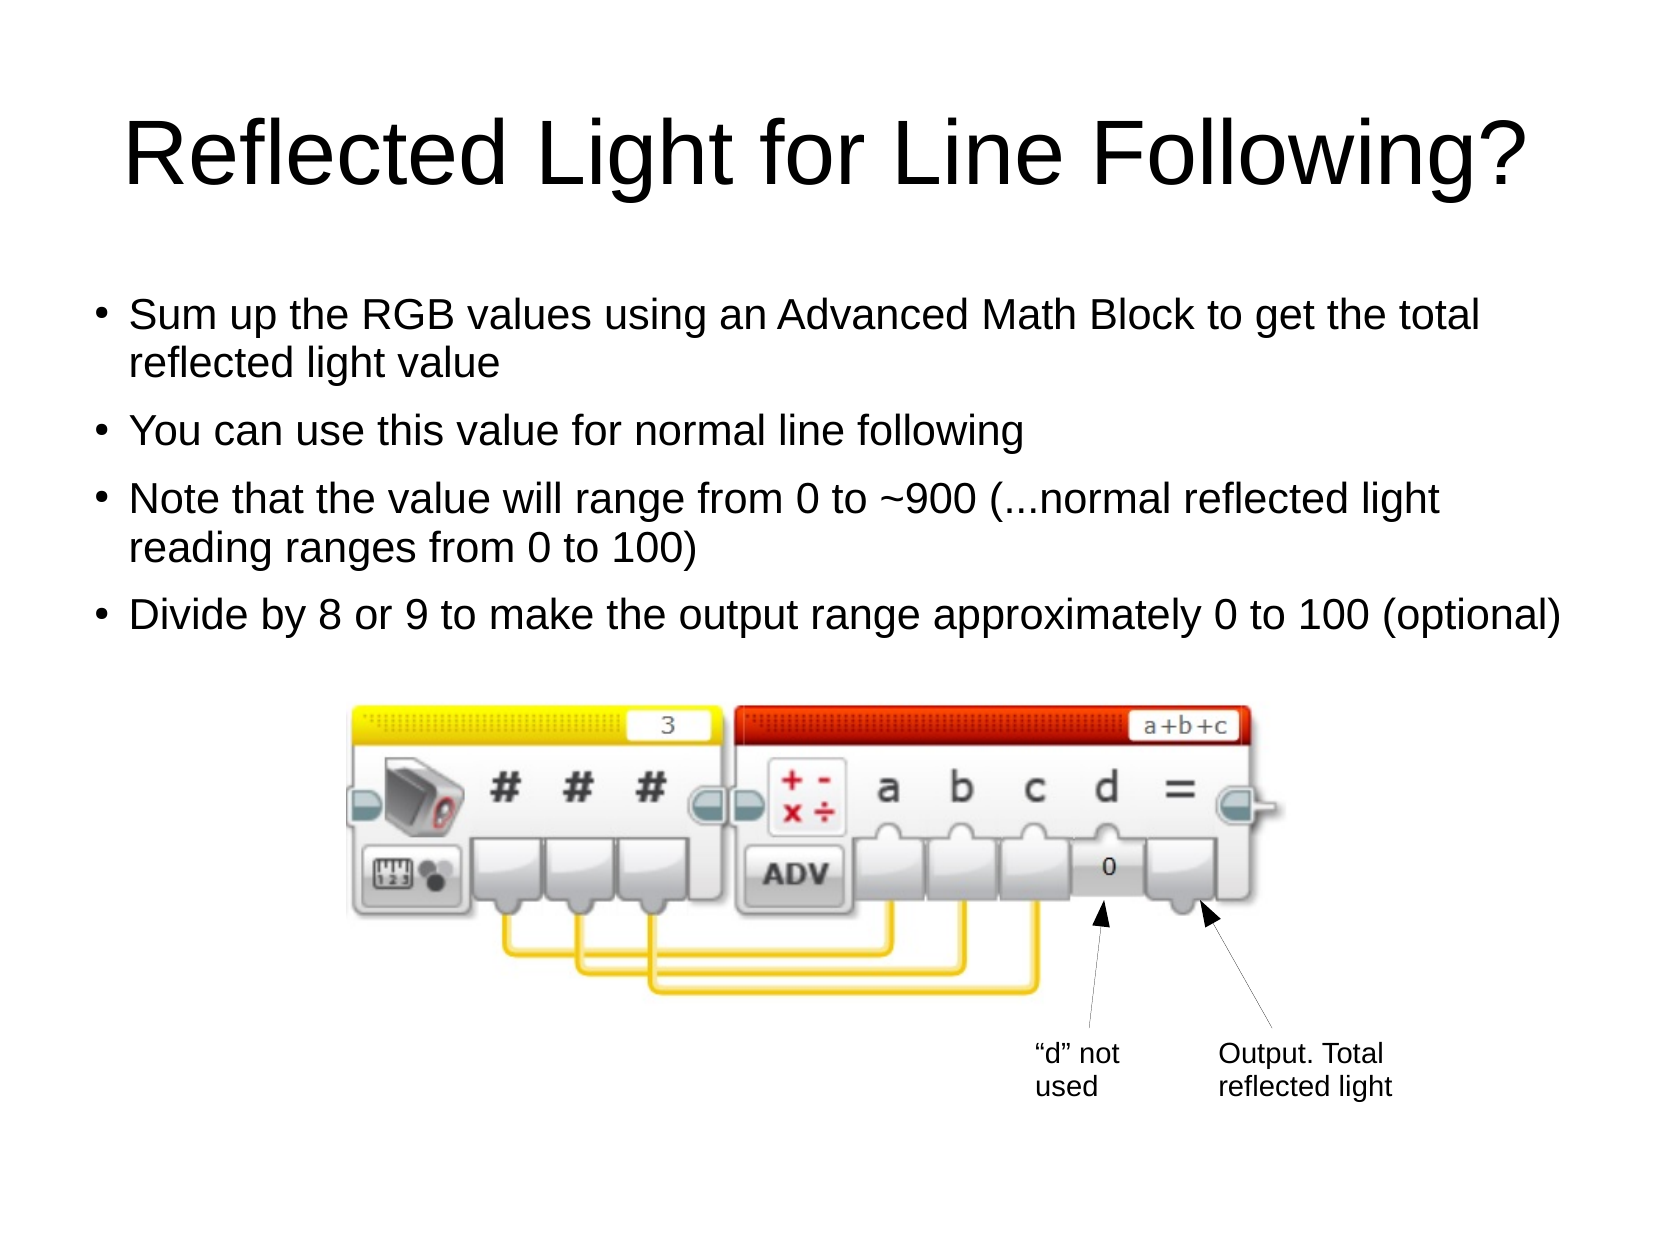

# Reflected Light for Line Following?
Sum up the RGB values using an Advanced Math Block to get the total reflected light value
You can use this value for normal line following
Note that the value will range from 0 to ~900 (...normal reflected light reading ranges from 0 to 100)
Divide by 8 or 9 to make the output range approximately 0 to 100 (optional)
“d” not used
Output. Total reflected light